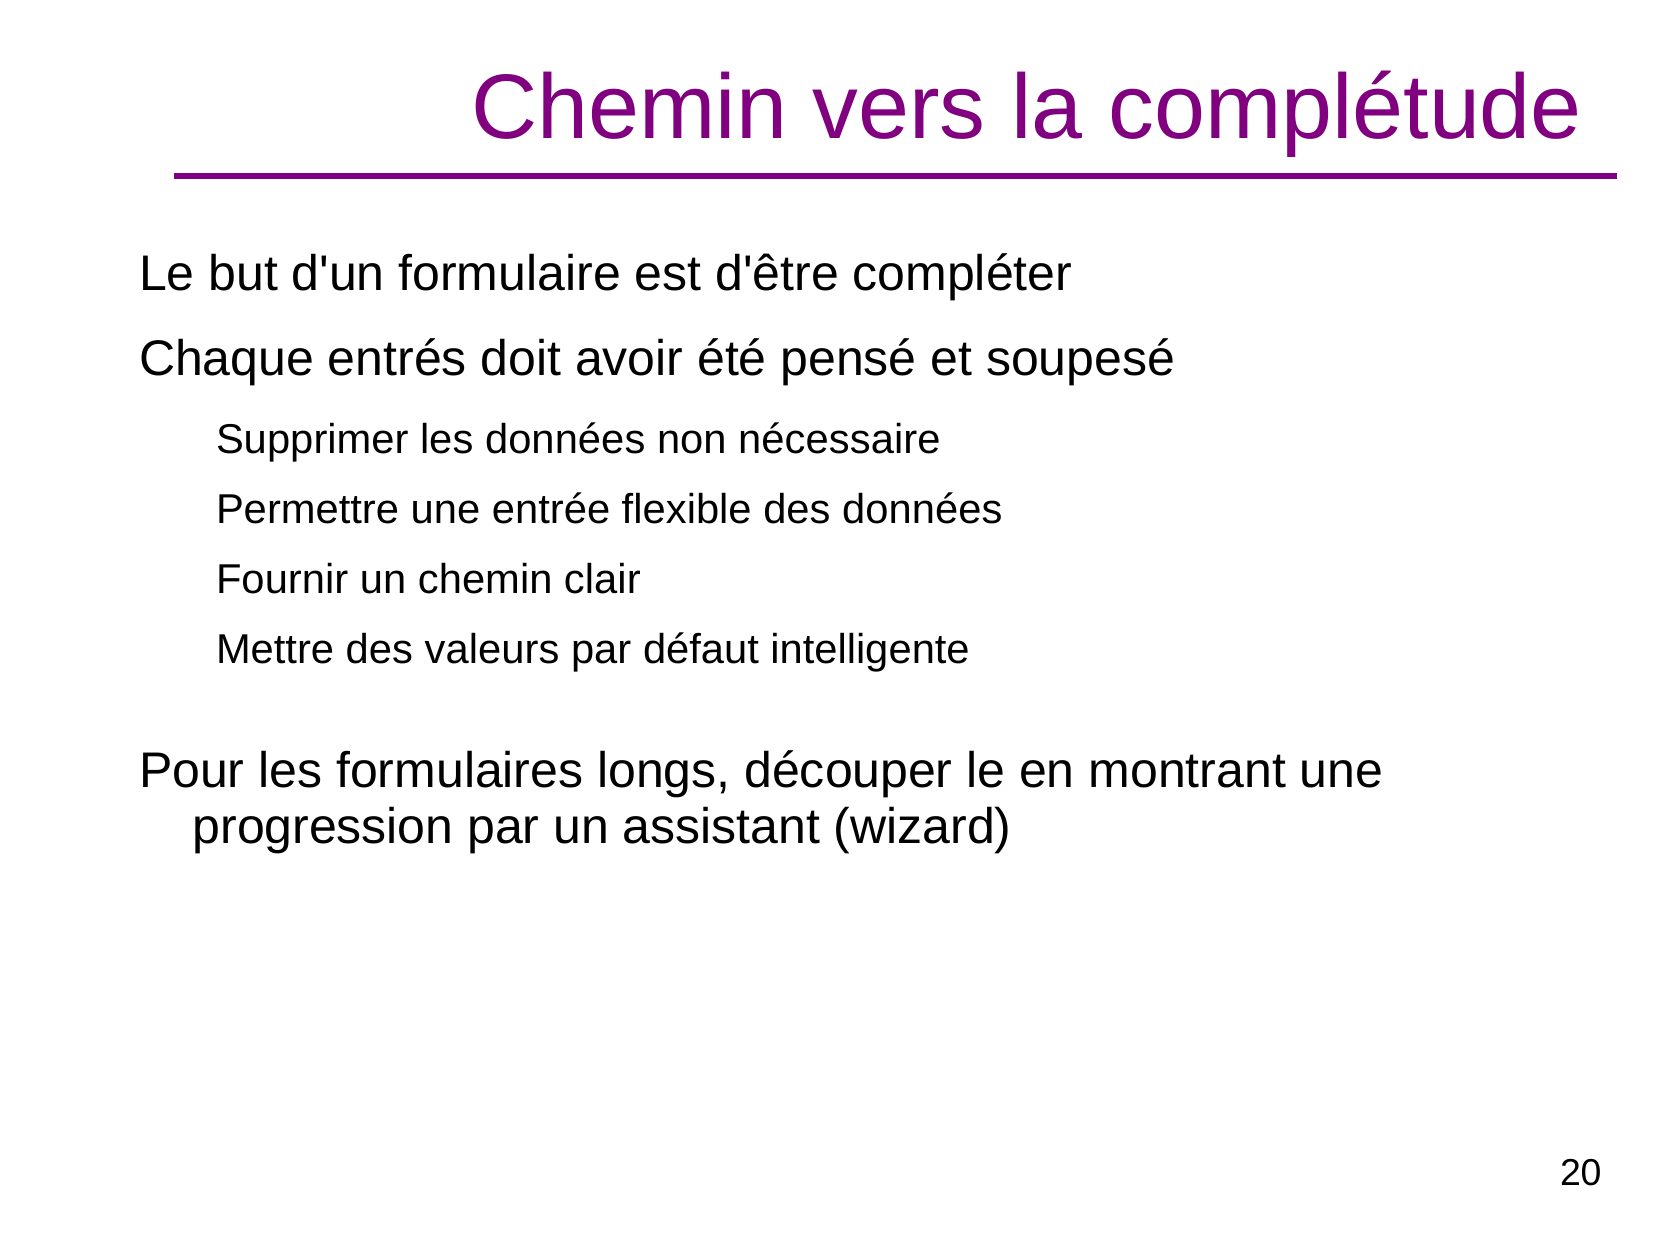

# Chemin vers la complétude
Le but d'un formulaire est d'être compléter
Chaque entrés doit avoir été pensé et soupesé
Supprimer les données non nécessaire
Permettre une entrée flexible des données
Fournir un chemin clair
Mettre des valeurs par défaut intelligente
Pour les formulaires longs, découper le en montrant une progression par un assistant (wizard)